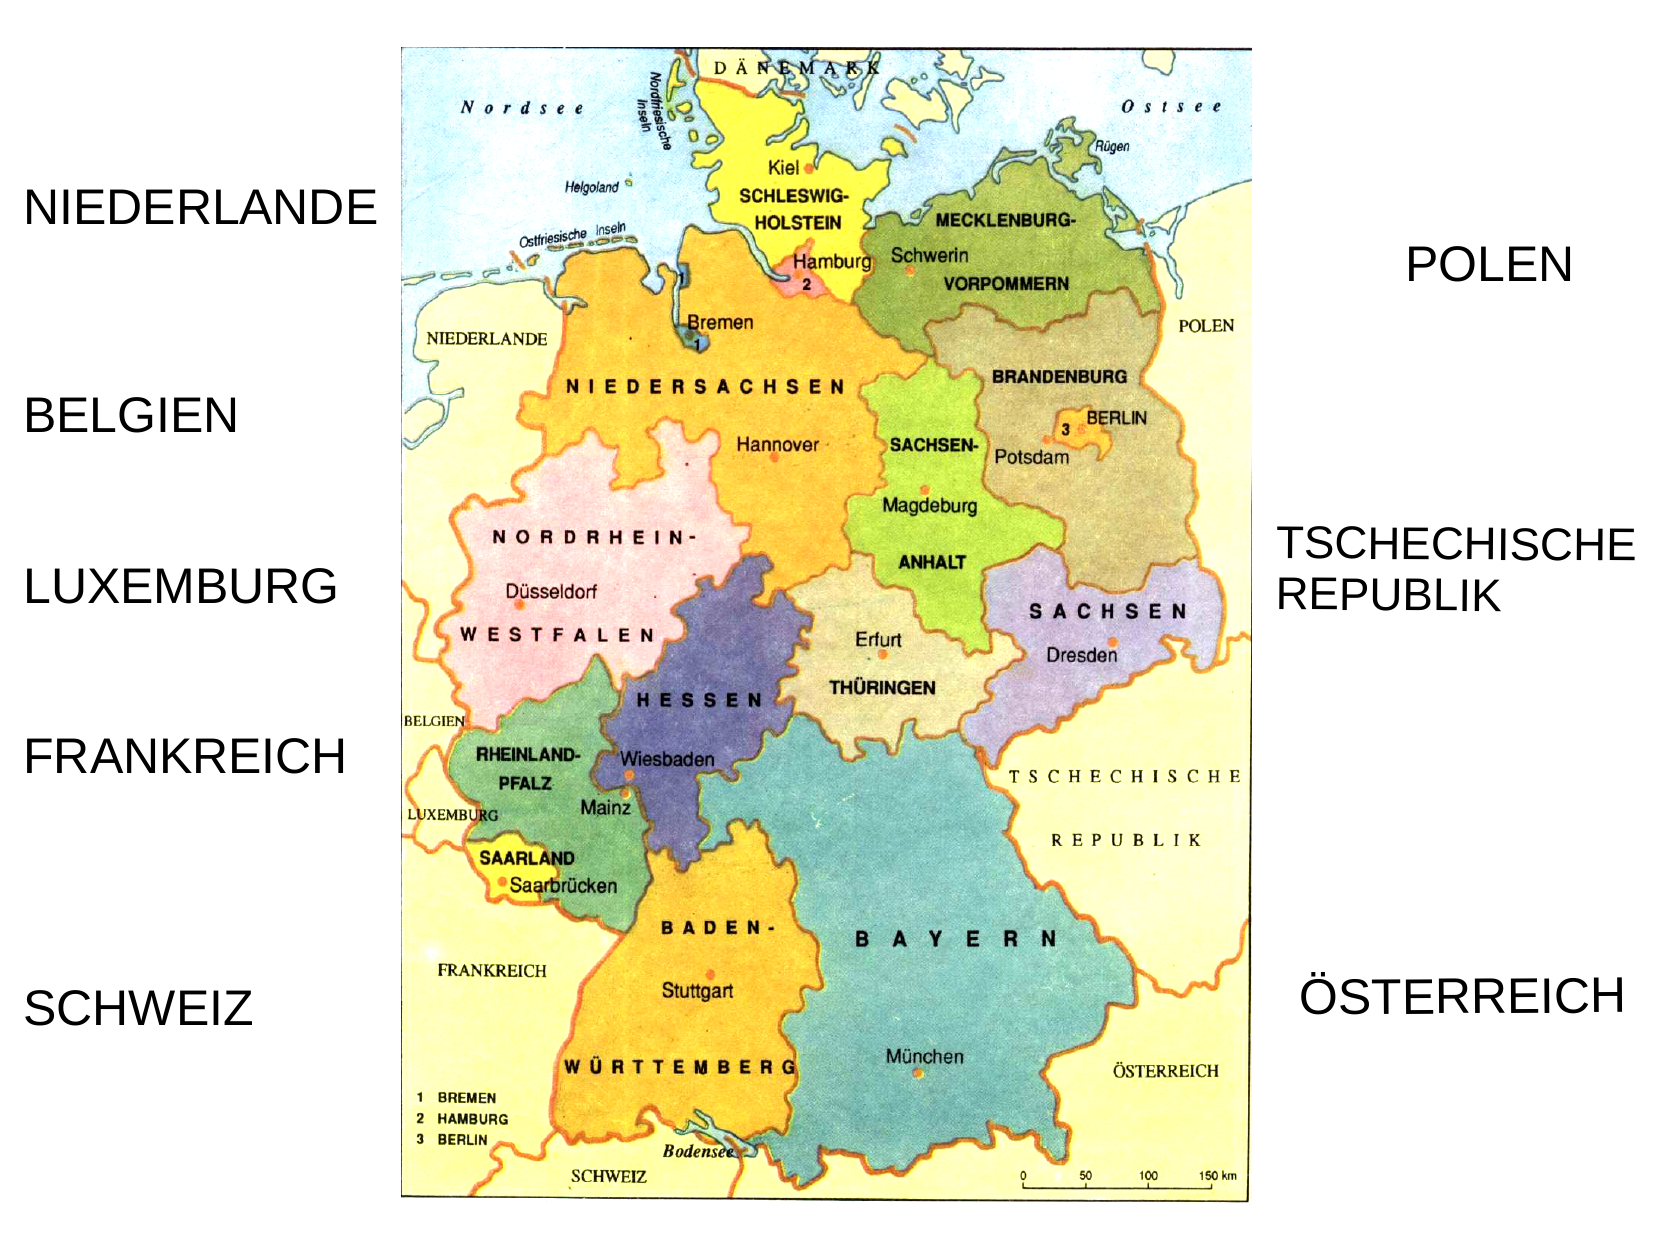

NIEDERLANDE
POLEN
# BELGIEN
LUXEMBURG
FRANKREICH
TSCHECHISCHE REPUBLIK
ÖSTERREICH
SCHWEIZ